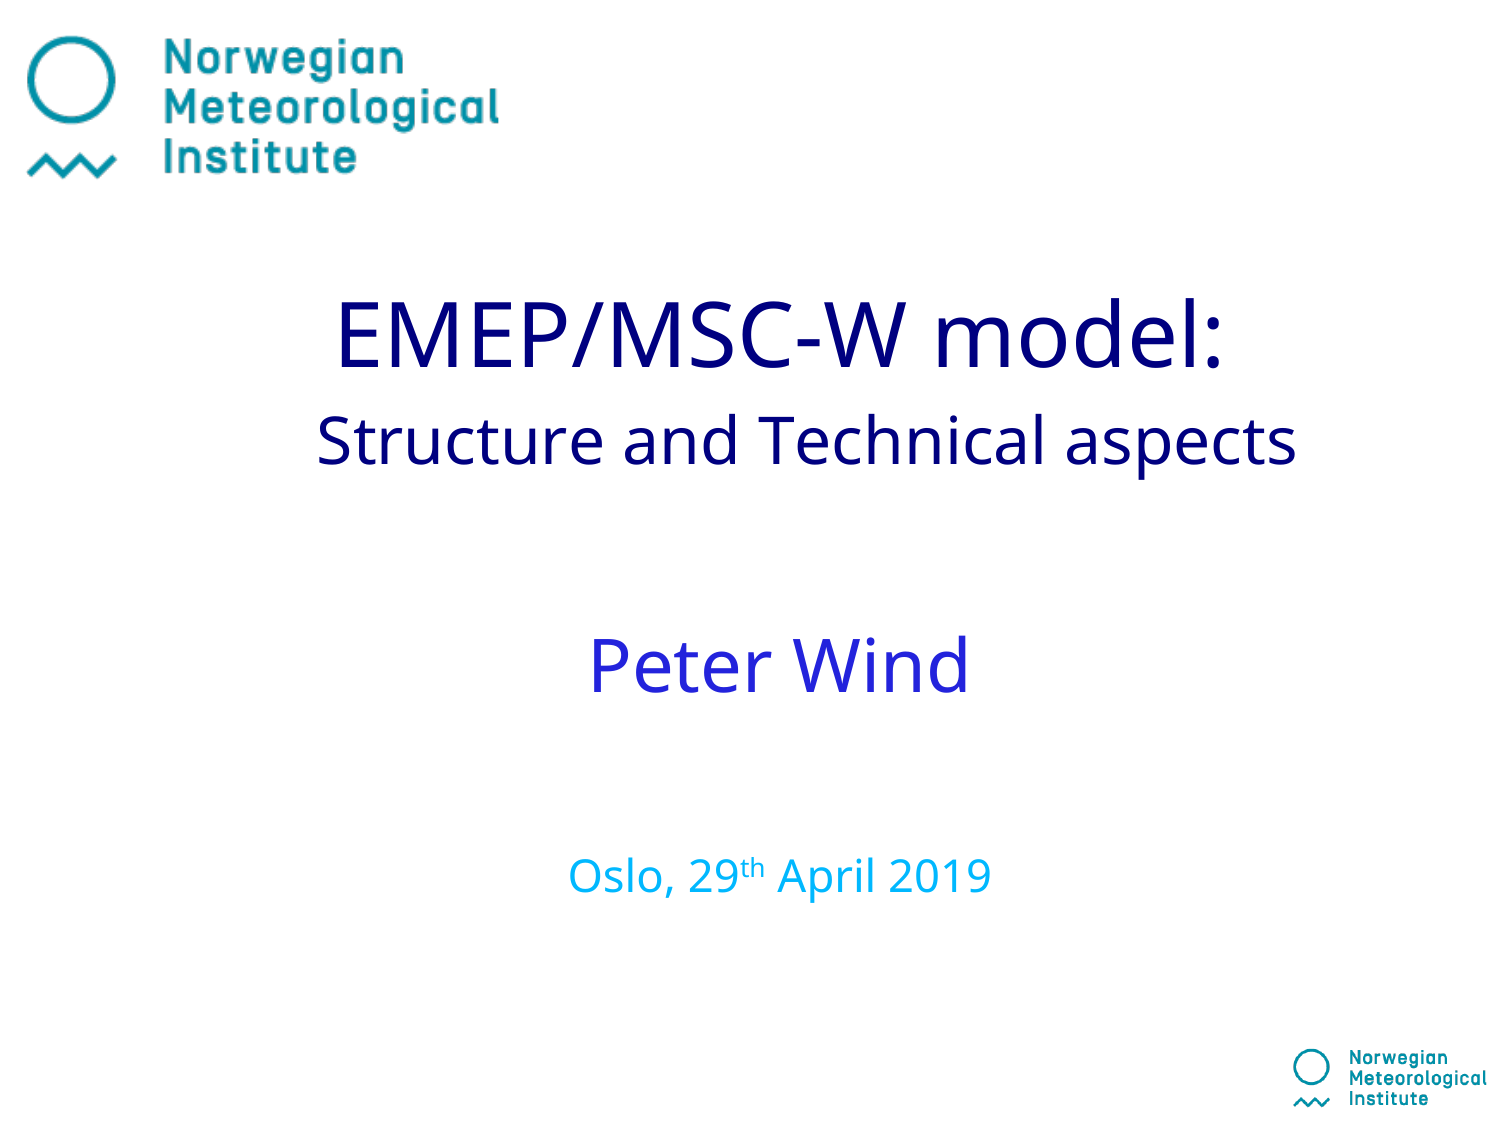

# EMEP/MSC-W model: Structure and Technical aspects
Peter Wind
Oslo, 29th April 2019